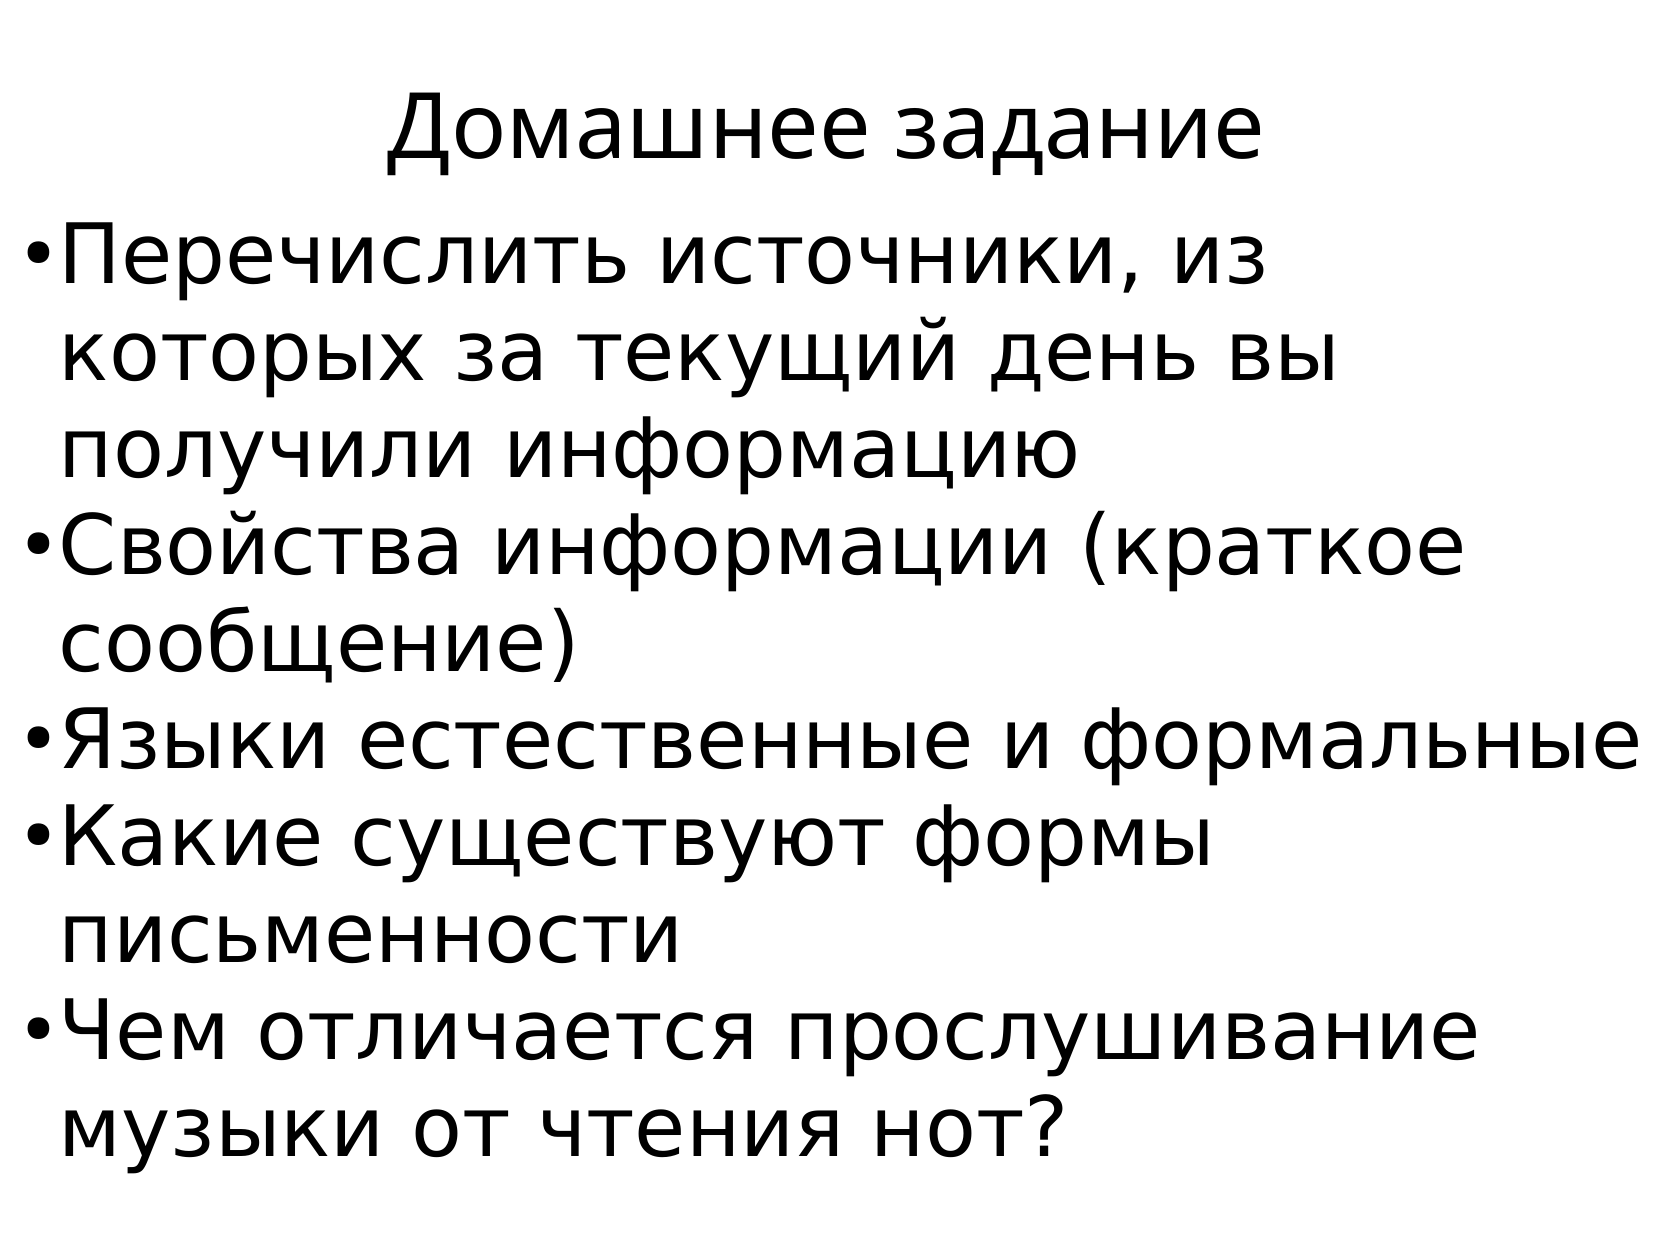

# Домашнее задание
Перечислить источники, из которых за текущий день вы получили информацию
Свойства информации (краткое сообщение)
Языки естественные и формальные
Какие существуют формы письменности
Чем отличается прослушивание музыки от чтения нот?